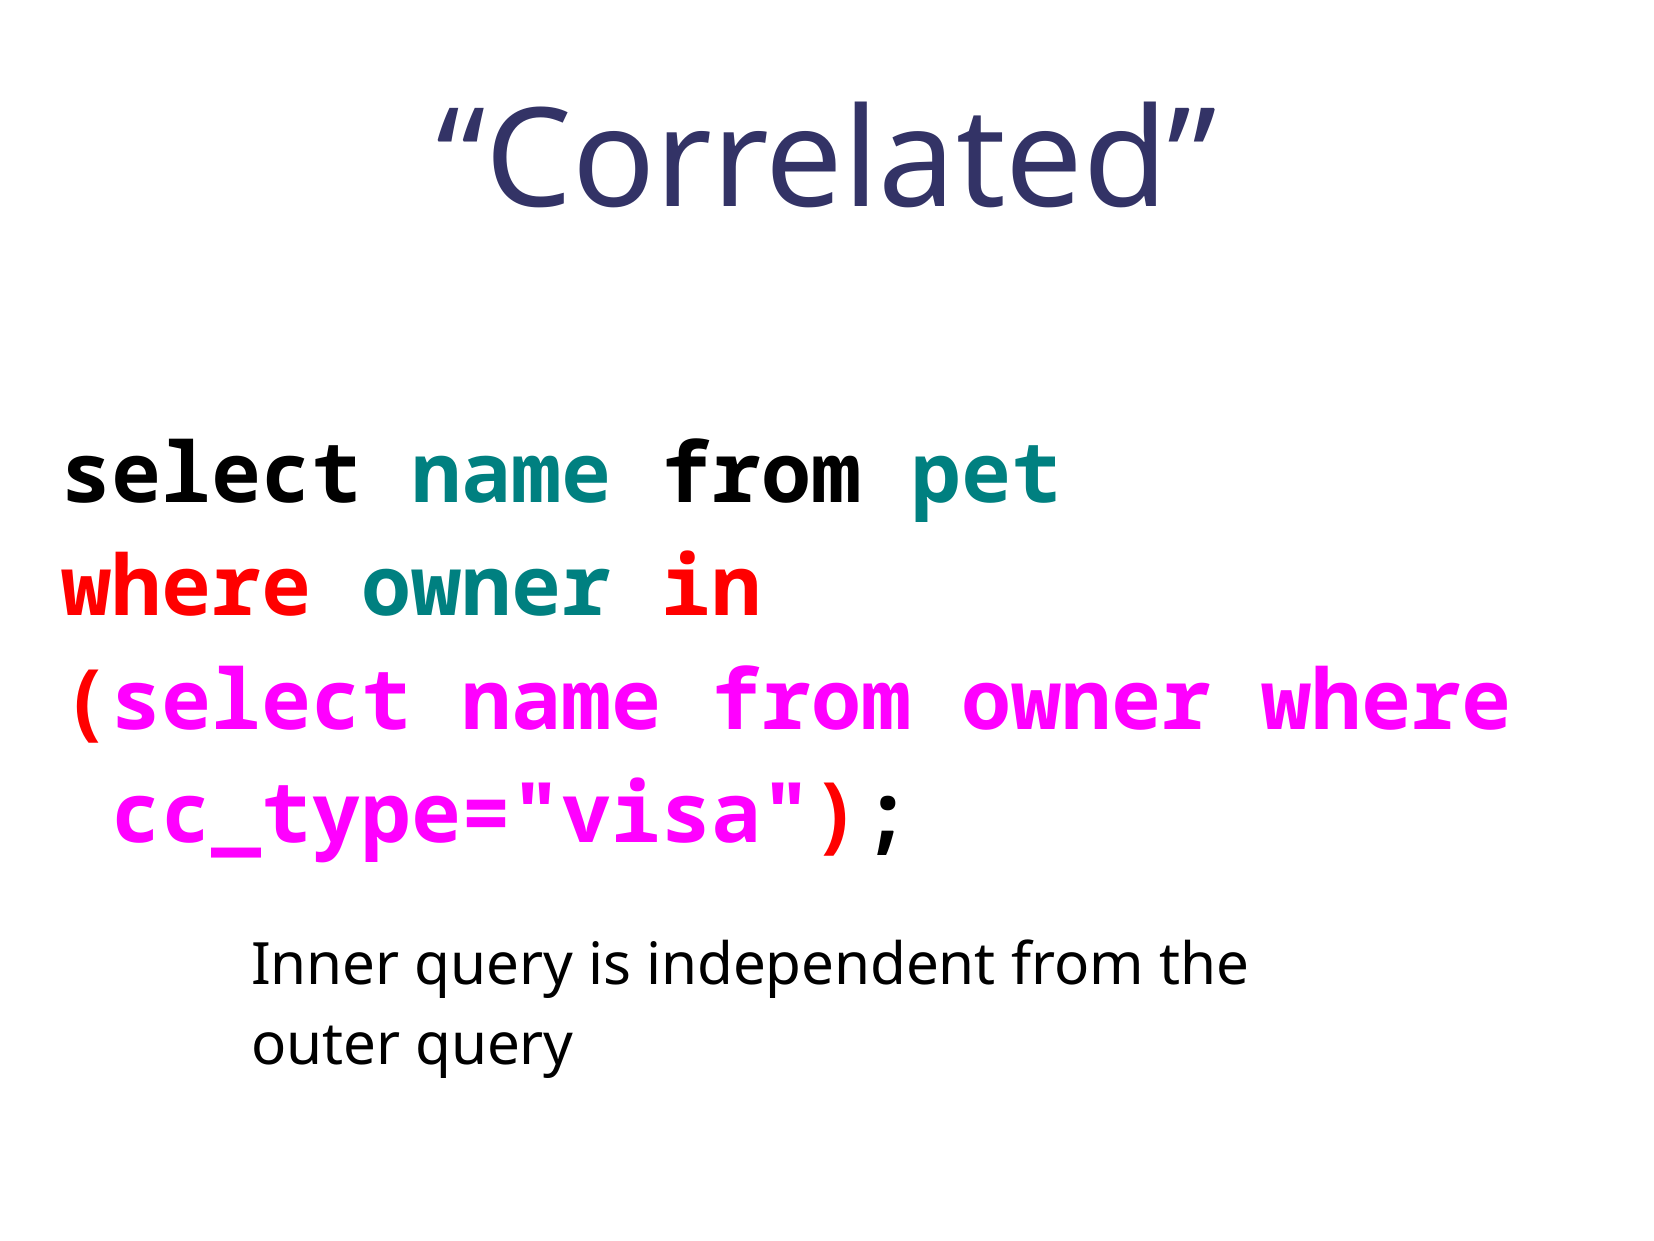

# “Correlated”
select name from pet
where owner in
(select name from owner where
 cc_type="visa");
Inner query is independent from the outer query